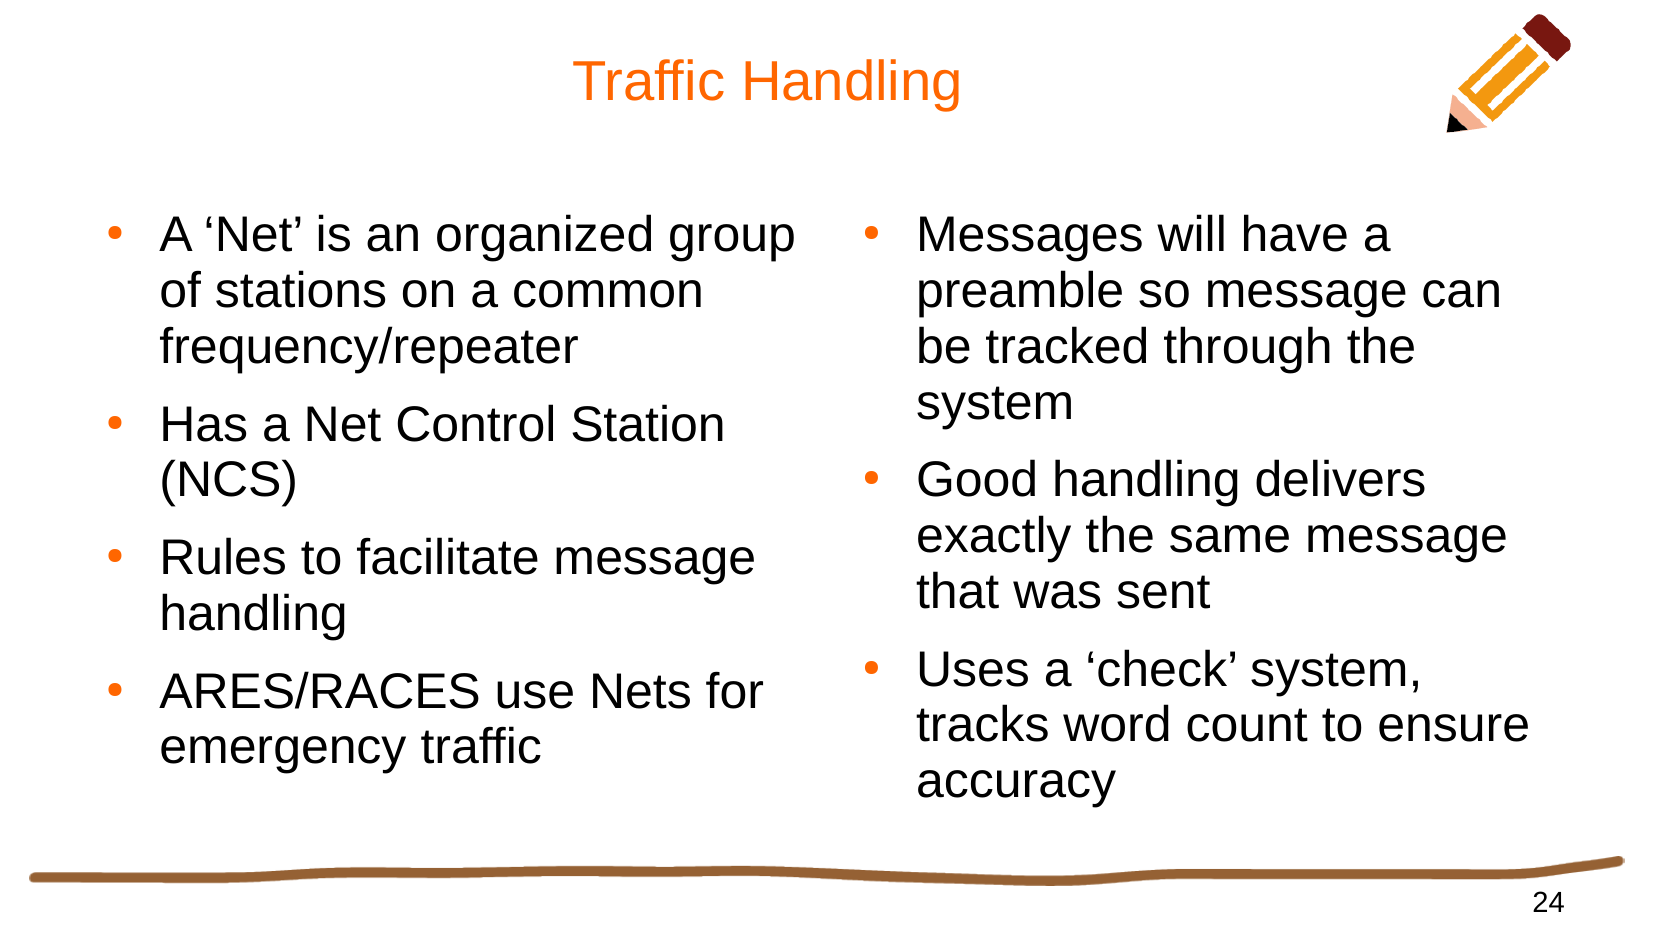

# Traffic Handling
A ‘Net’ is an organized group of stations on a common frequency/repeater
Has a Net Control Station (NCS)
Rules to facilitate message handling
ARES/RACES use Nets for emergency traffic
Messages will have a preamble so message can be tracked through the system
Good handling delivers exactly the same message that was sent
Uses a ‘check’ system, tracks word count to ensure accuracy
24